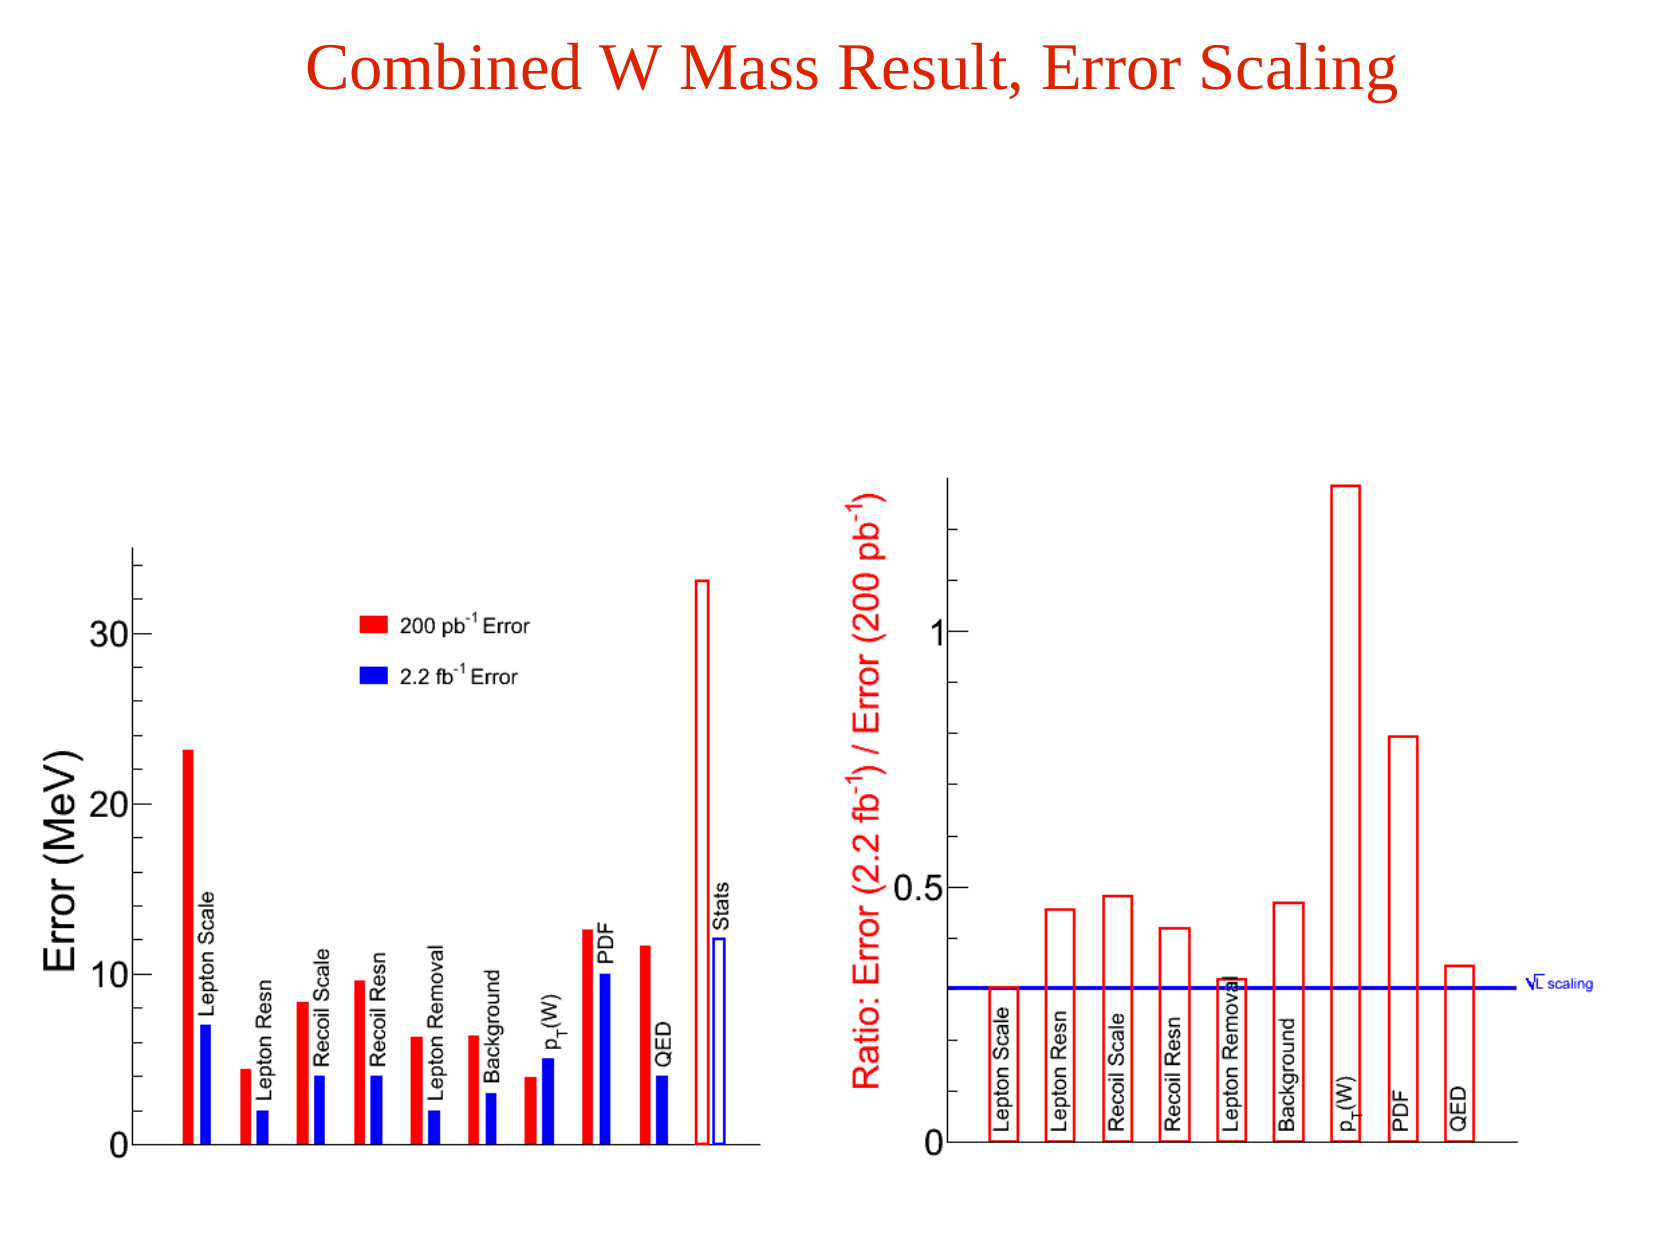

# Combined W Mass Result, Error Scaling